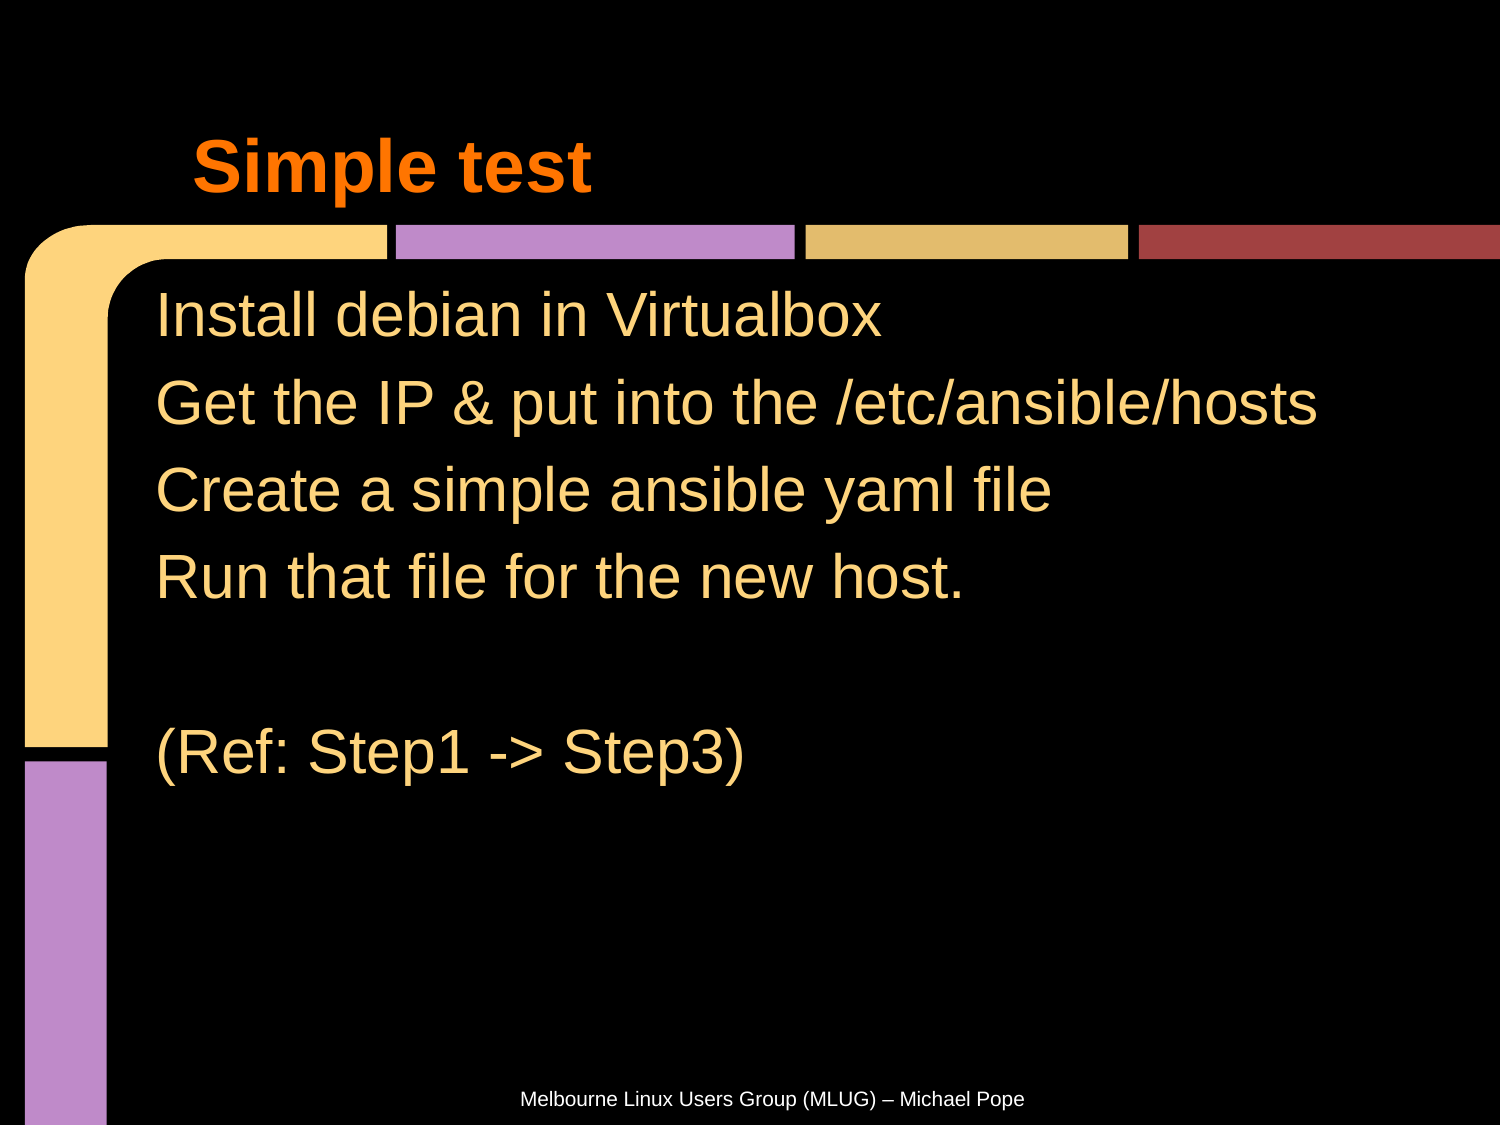

Simple test
# Install debian in Virtualbox
Get the IP & put into the /etc/ansible/hosts
Create a simple ansible yaml file
Run that file for the new host.
(Ref: Step1 -> Step3)